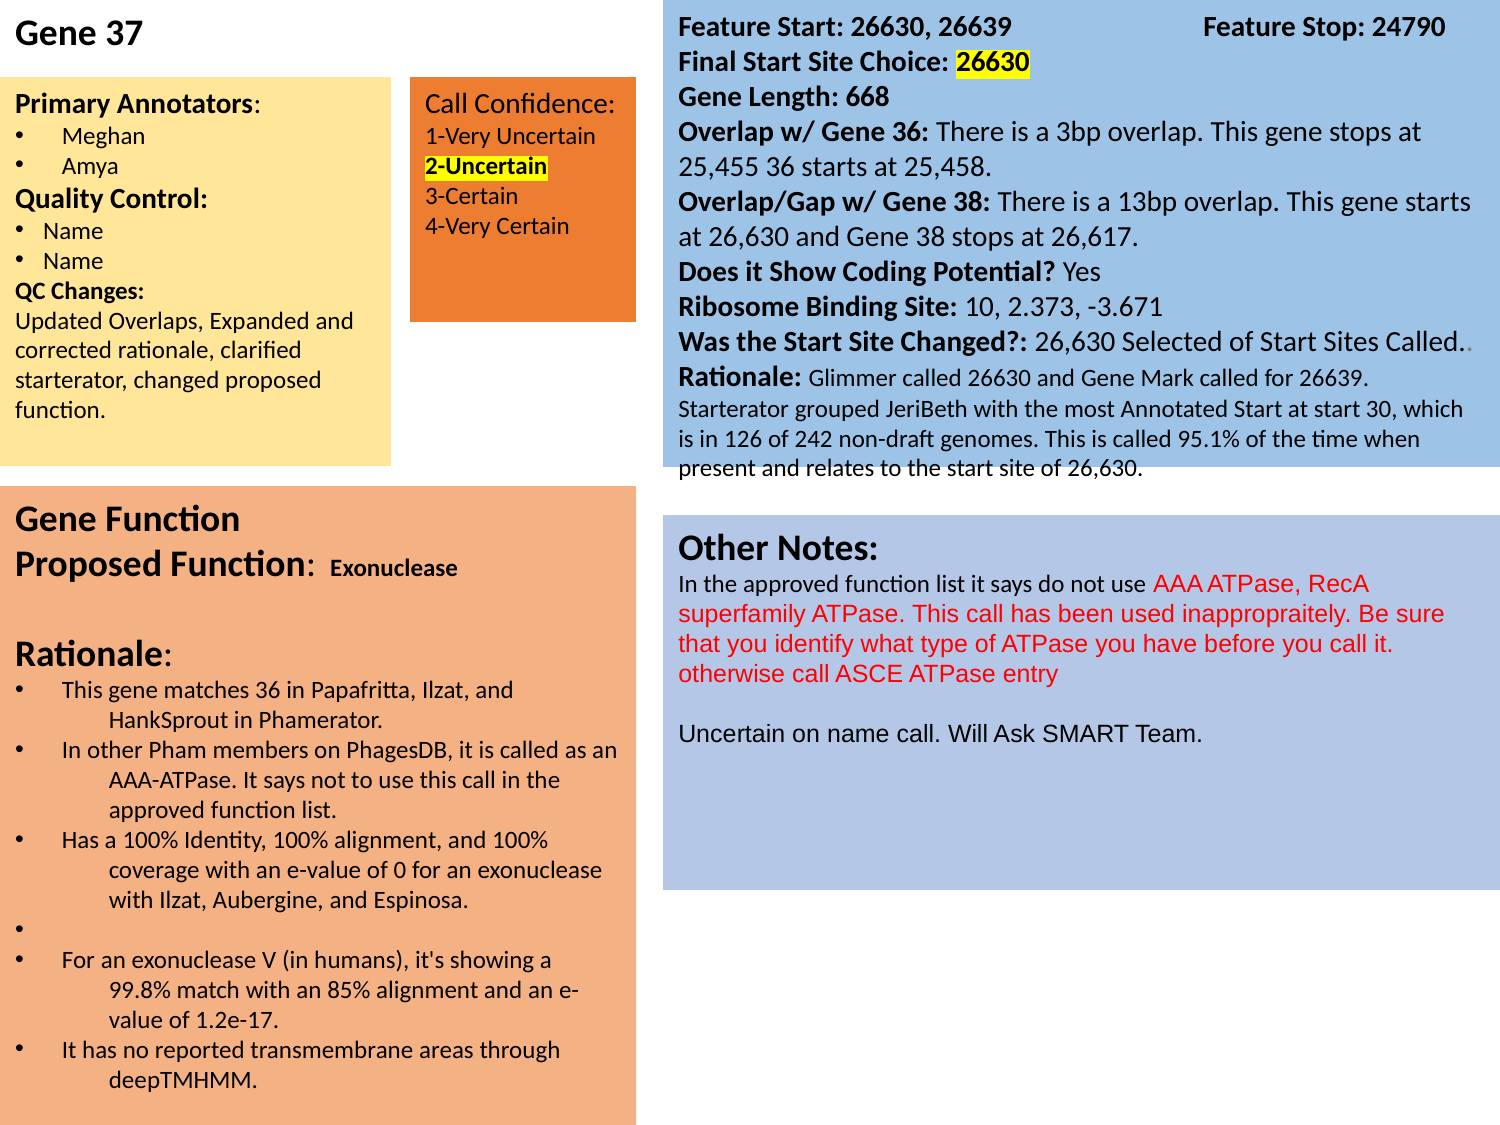

Gene 37
Feature Start: 26630, 26639			Feature Stop: 24790
Final Start Site Choice: 26630
Gene Length: 668
Overlap w/ Gene 36: There is a 3bp overlap. This gene stops at 25,455 36 starts at 25,458.
Overlap/Gap w/ Gene 38: There is a 13bp overlap. This gene starts at 26,630 and Gene 38 stops at 26,617.
Does it Show Coding Potential? Yes
Ribosome Binding Site: 10, 2.373, -3.671
Was the Start Site Changed?: 26,630 Selected of Start Sites Called..
Rationale: Glimmer called 26630 and Gene Mark called for 26639. Starterator grouped JeriBeth with the most Annotated Start at start 30, which is in 126 of 242 non-draft genomes. This is called 95.1% of the time when present and relates to the start site of 26,630.
Primary Annotators:
Meghan
Amya
Quality Control:
Name
Name
QC Changes:
Updated Overlaps, Expanded and corrected rationale, clarified starterator, changed proposed function.
Call Confidence:
1-Very Uncertain
2-Uncertain
3-Certain
4-Very Certain
Gene Function
Proposed Function: Exonuclease
Rationale:
This gene matches 36 in Papafritta, Ilzat, and HankSprout in Phamerator.
In other Pham members on PhagesDB, it is called as an AAA-ATPase. It says not to use this call in the approved function list.
Has a 100% Identity, 100% alignment, and 100% coverage with an e-value of 0 for an exonuclease with Ilzat, Aubergine, and Espinosa.
For an exonuclease V (in humans), it's showing a 99.8% match with an 85% alignment and an e-value of 1.2e-17.
It has no reported transmembrane areas through deepTMHMM.
Other Notes:
In the approved function list it says do not use AAA ATPase, RecA superfamily ATPase. This call has been used inappropraitely. Be sure that you identify what type of ATPase you have before you call it. otherwise call ASCE ATPase entry
Uncertain on name call. Will Ask SMART Team.